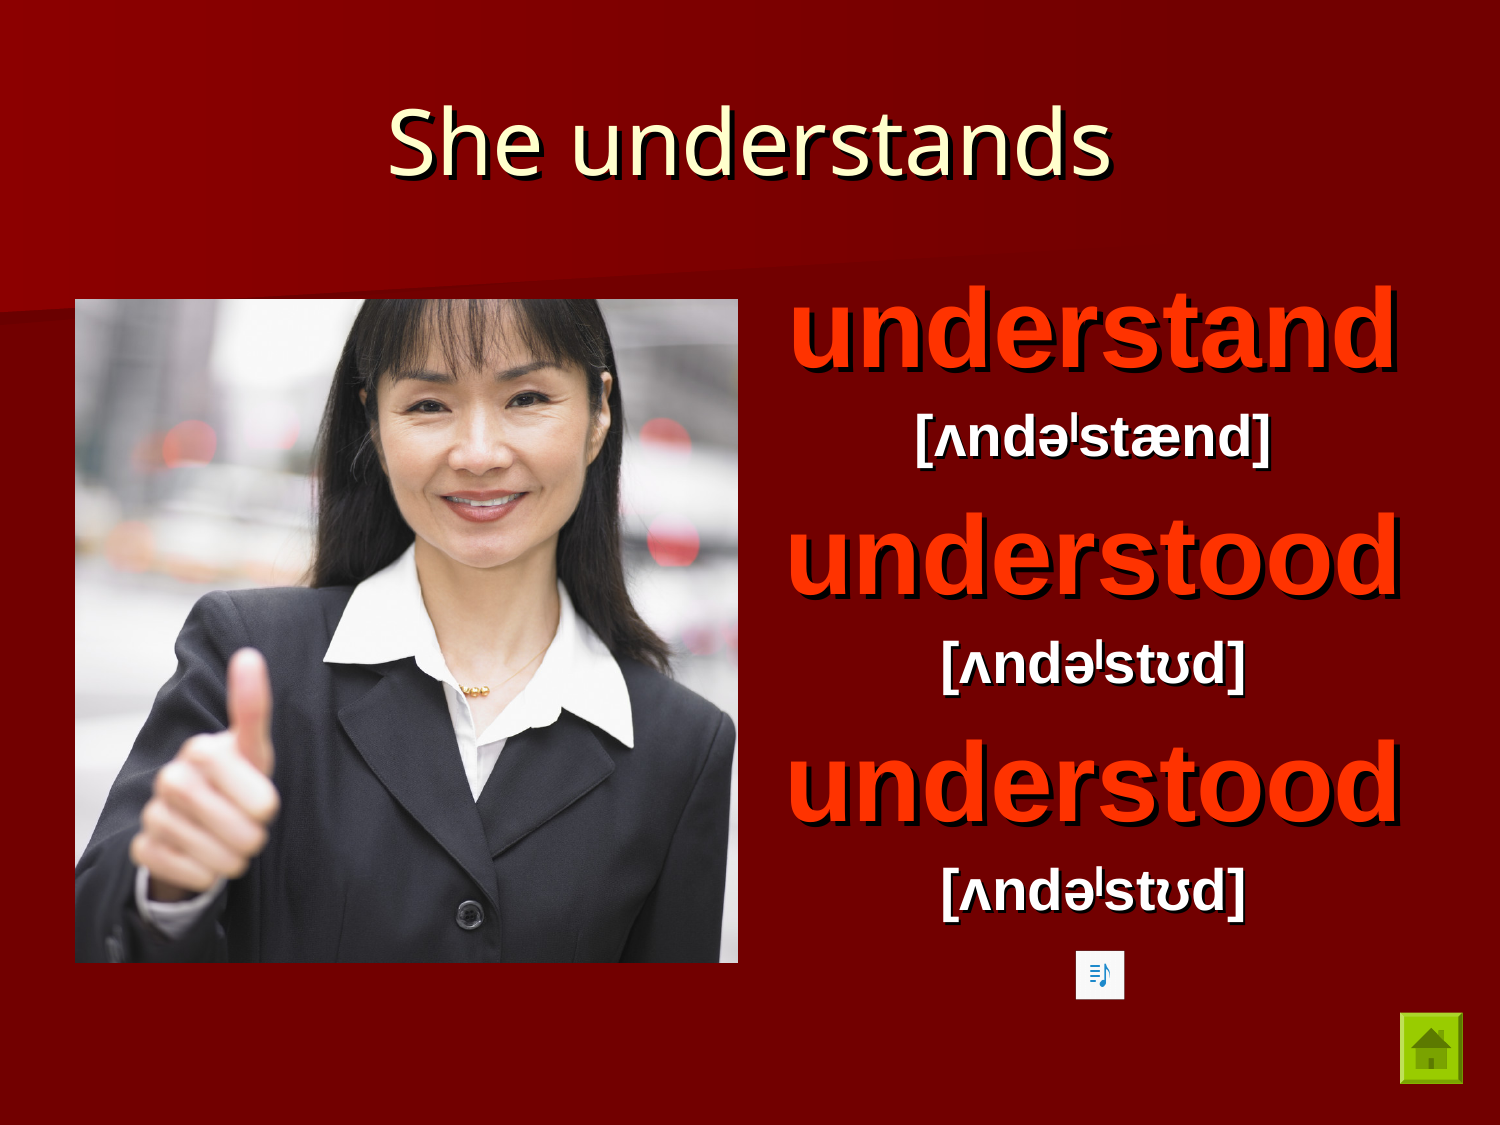

# She understands
understand
[ʌndəˡstænd]
understood
[ʌndəˡstʊd]
understood
[ʌndəˡstʊd]